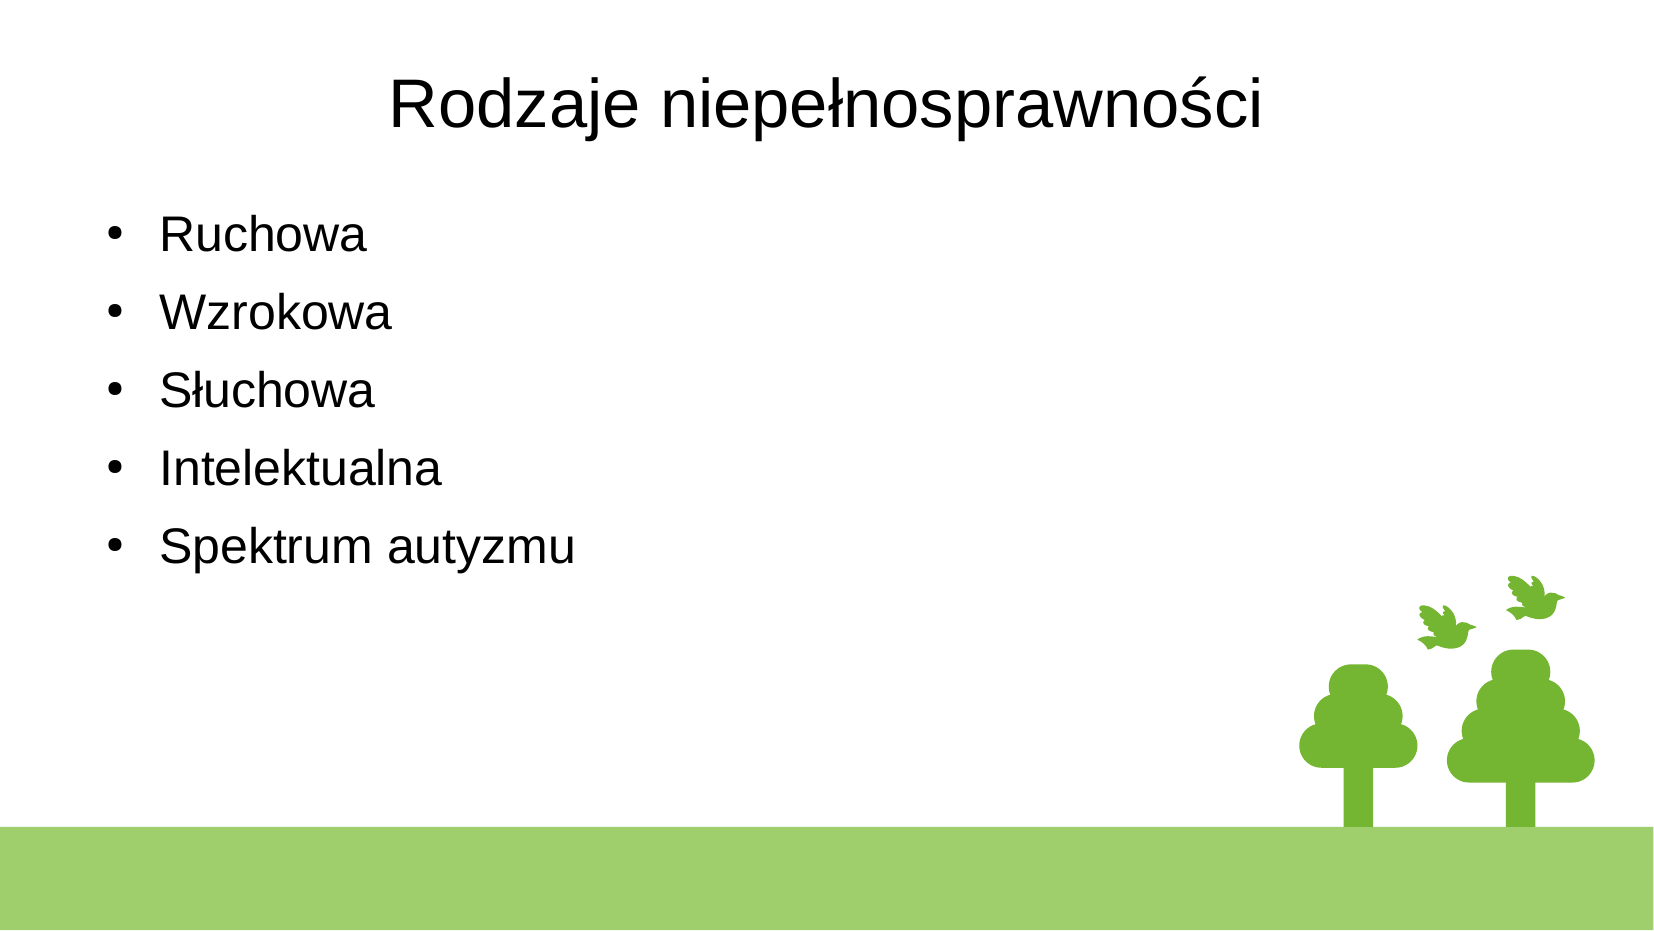

# Rodzaje niepełnosprawności
Ruchowa
Wzrokowa
Słuchowa
Intelektualna
Spektrum autyzmu